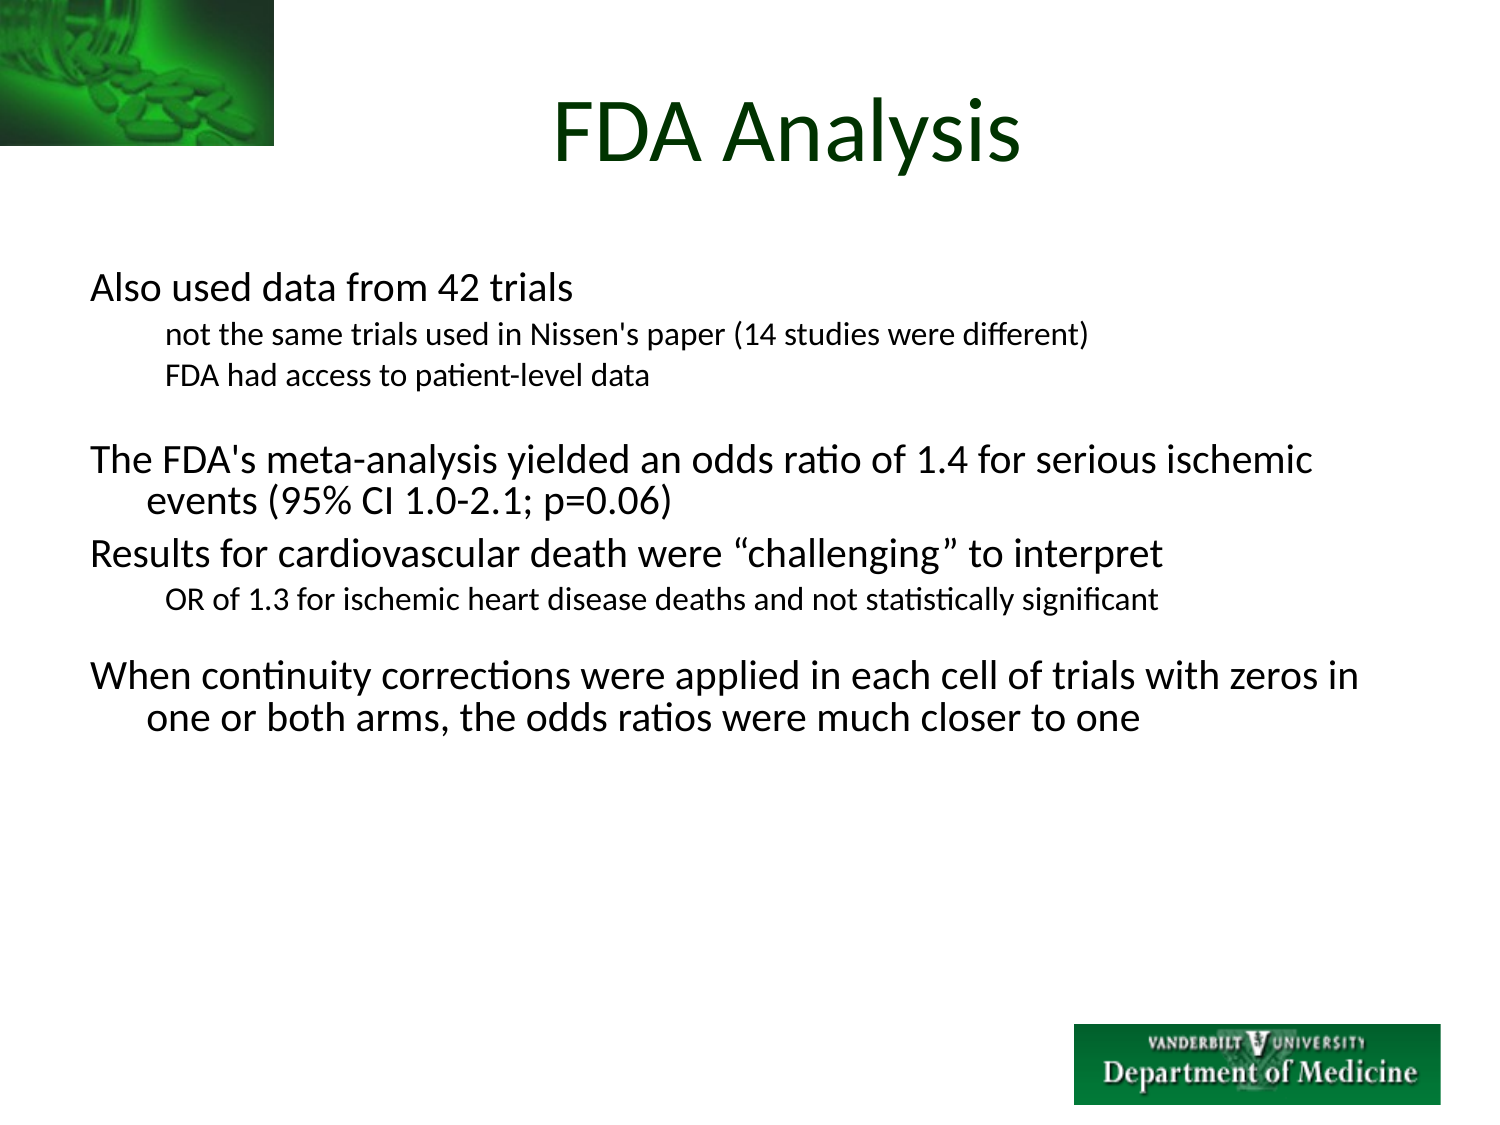

FDA Analysis
# Also used data from 42 trials
not the same trials used in Nissen's paper (14 studies were different)
FDA had access to patient-level data
The FDA's meta-analysis yielded an odds ratio of 1.4 for serious ischemic events (95% CI 1.0-2.1; p=0.06)
Results for cardiovascular death were “challenging” to interpret
OR of 1.3 for ischemic heart disease deaths and not statistically significant
When continuity corrections were applied in each cell of trials with zeros in one or both arms, the odds ratios were much closer to one